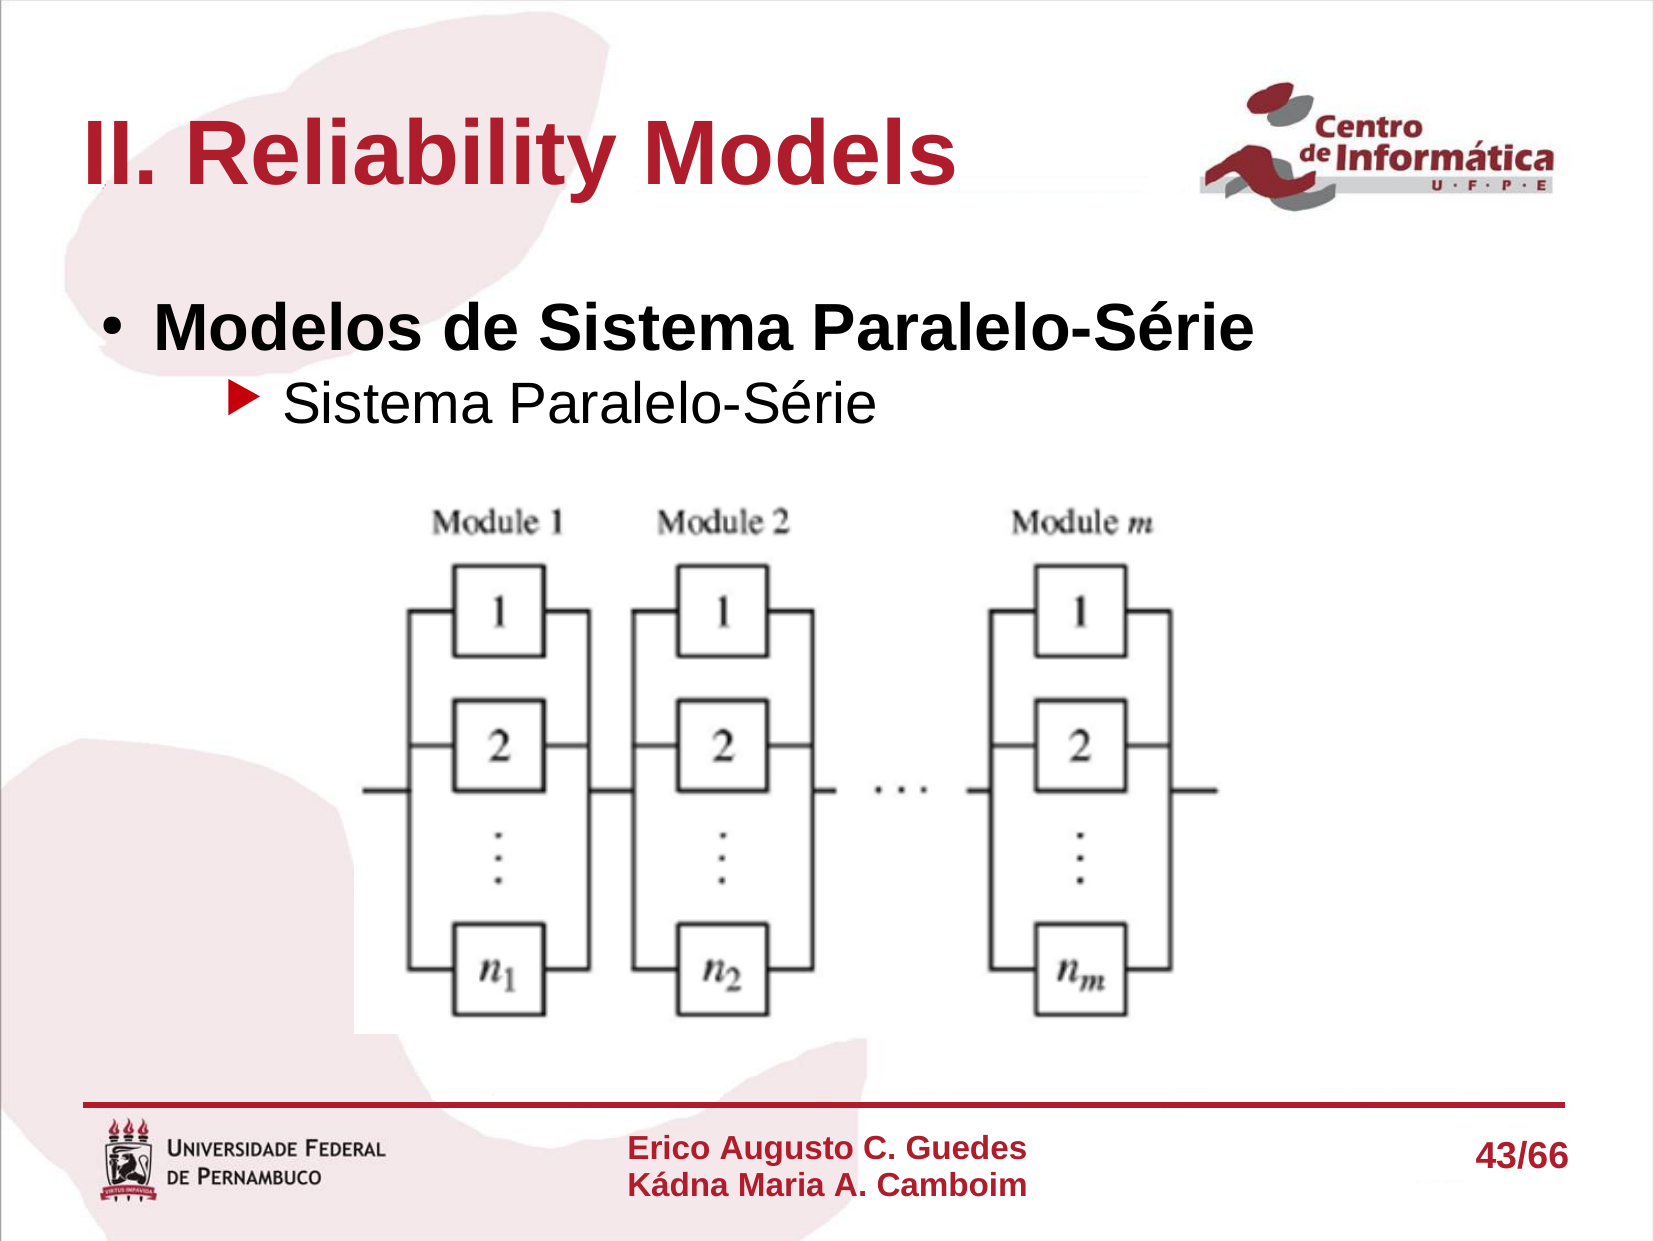

# II. Reliability Models
Modelos de Sistema Paralelo-Série
 Sistema Paralelo-Série